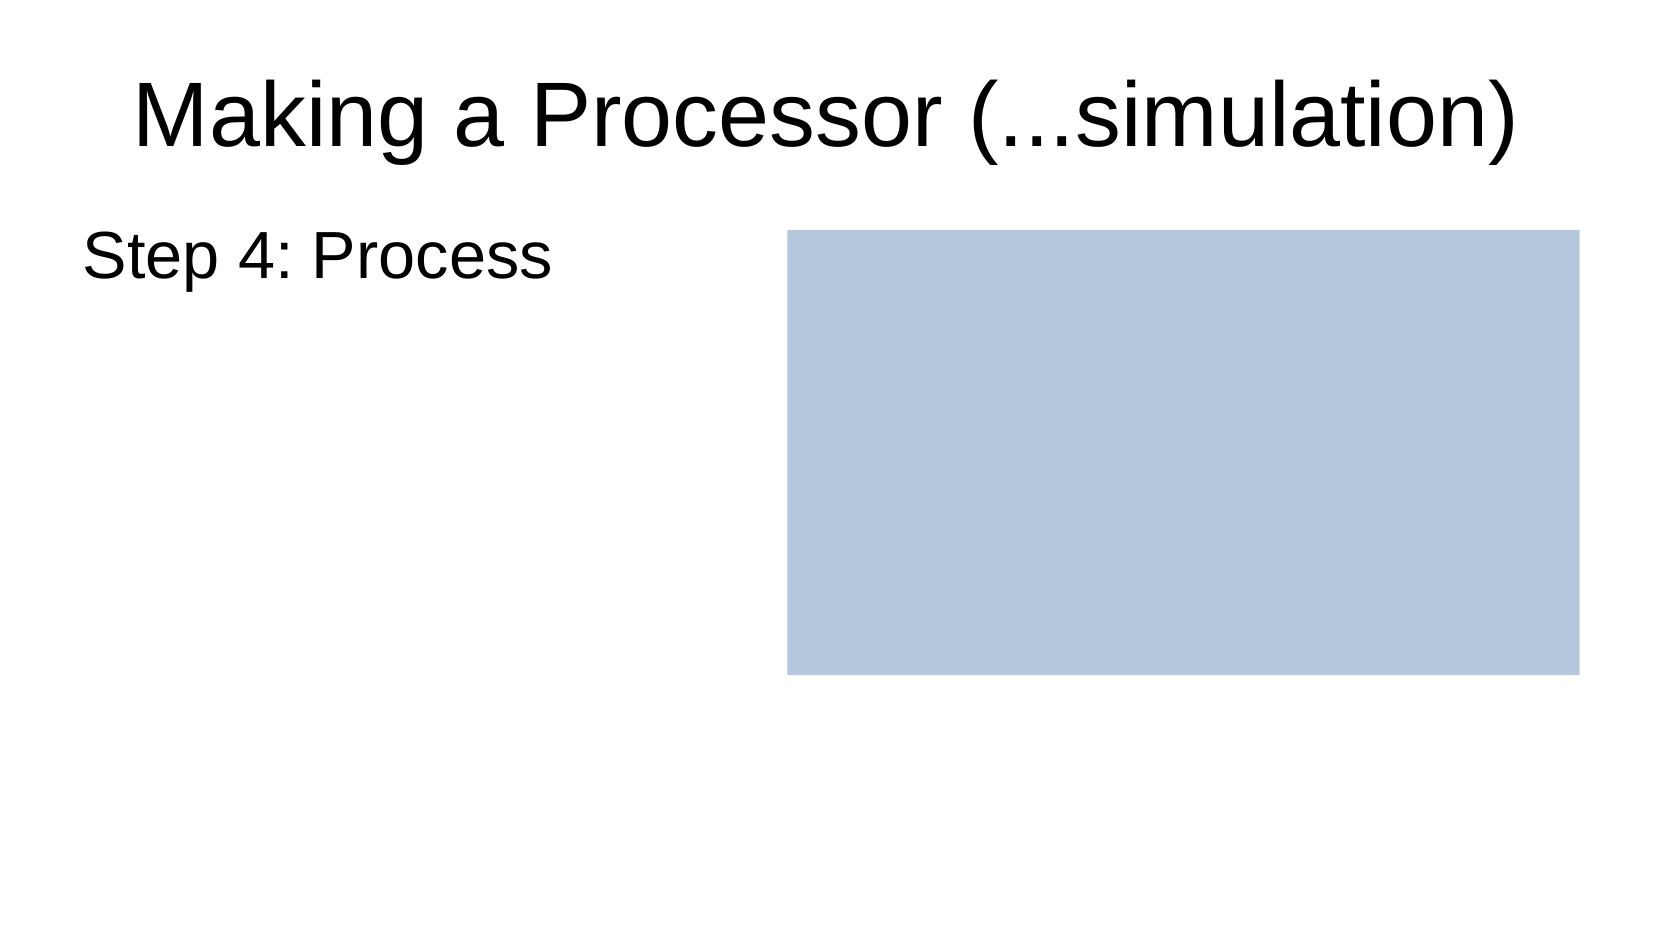

# Making a Processor (...simulation)
Step 4: Process